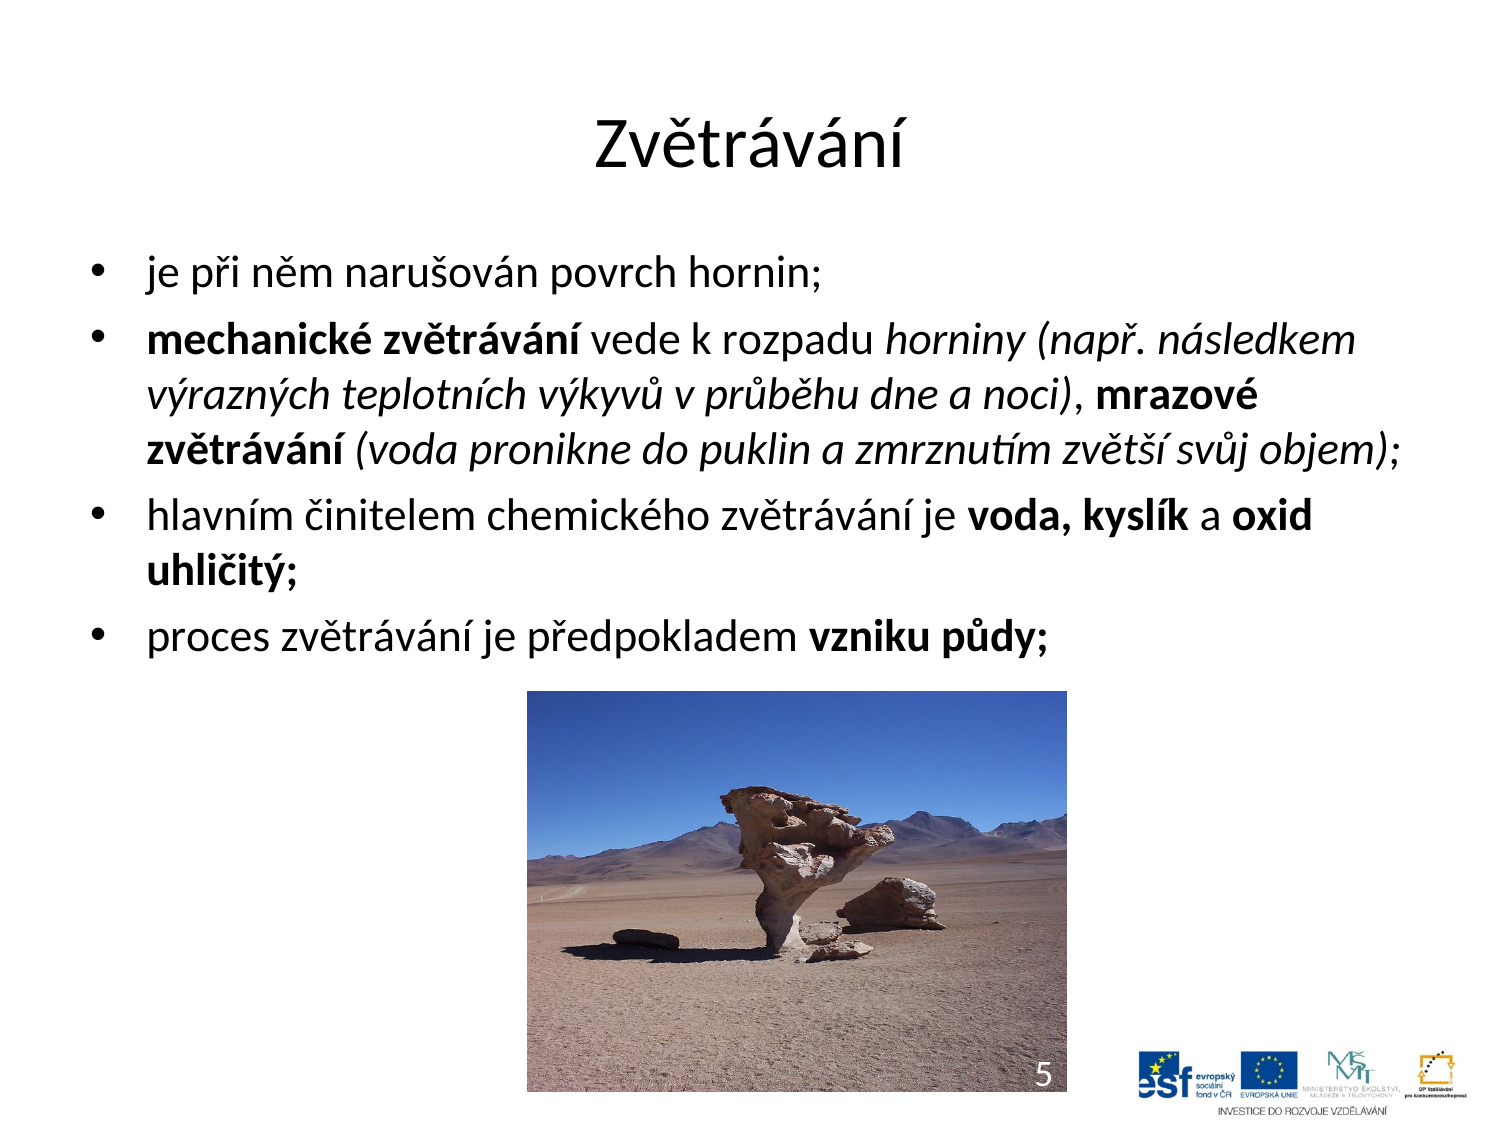

# Zvětrávání
je při něm narušován povrch hornin;
mechanické zvětrávání vede k rozpadu horniny (např. následkem výrazných teplotních výkyvů v průběhu dne a noci), mrazové zvětrávání (voda pronikne do puklin a zmrznutím zvětší svůj objem);
hlavním činitelem chemického zvětrávání je voda, kyslík a oxid uhličitý;
proces zvětrávání je předpokladem vzniku půdy;
5